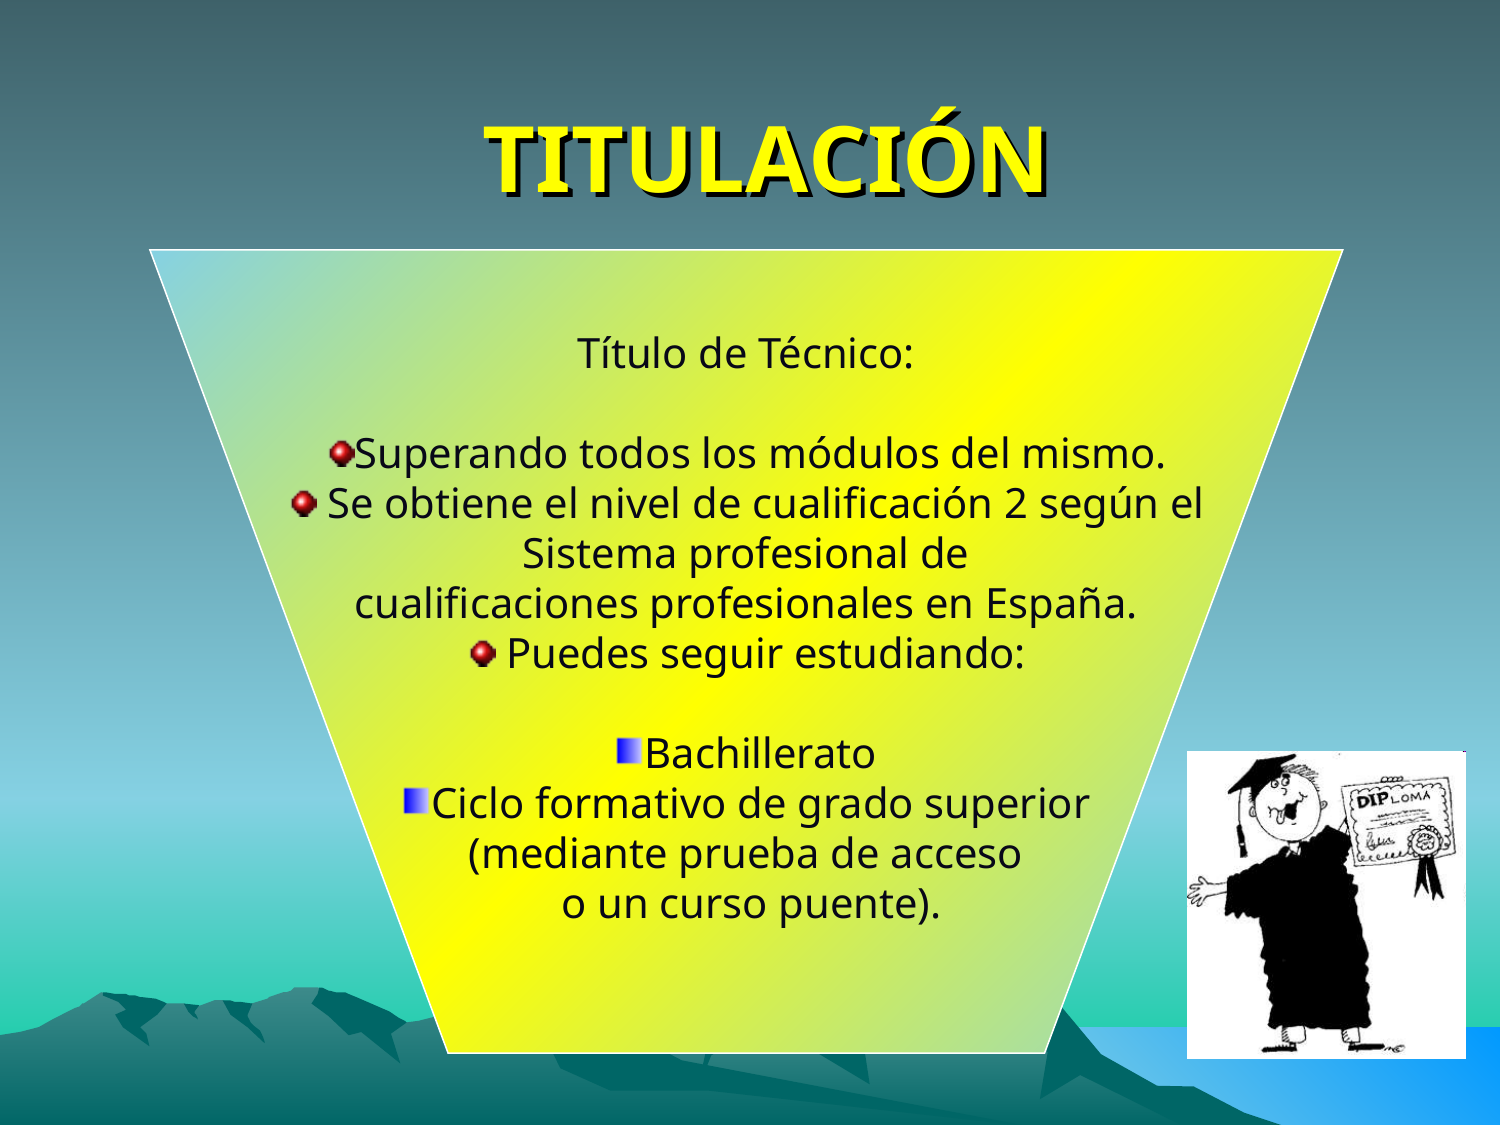

# TITULACIÓN
Título de Técnico:
Superando todos los módulos del mismo.
 Se obtiene el nivel de cualificación 2 según el
Sistema profesional de
cualificaciones profesionales en España.
 Puedes seguir estudiando:
Bachillerato
Ciclo formativo de grado superior
(mediante prueba de acceso
 o un curso puente).